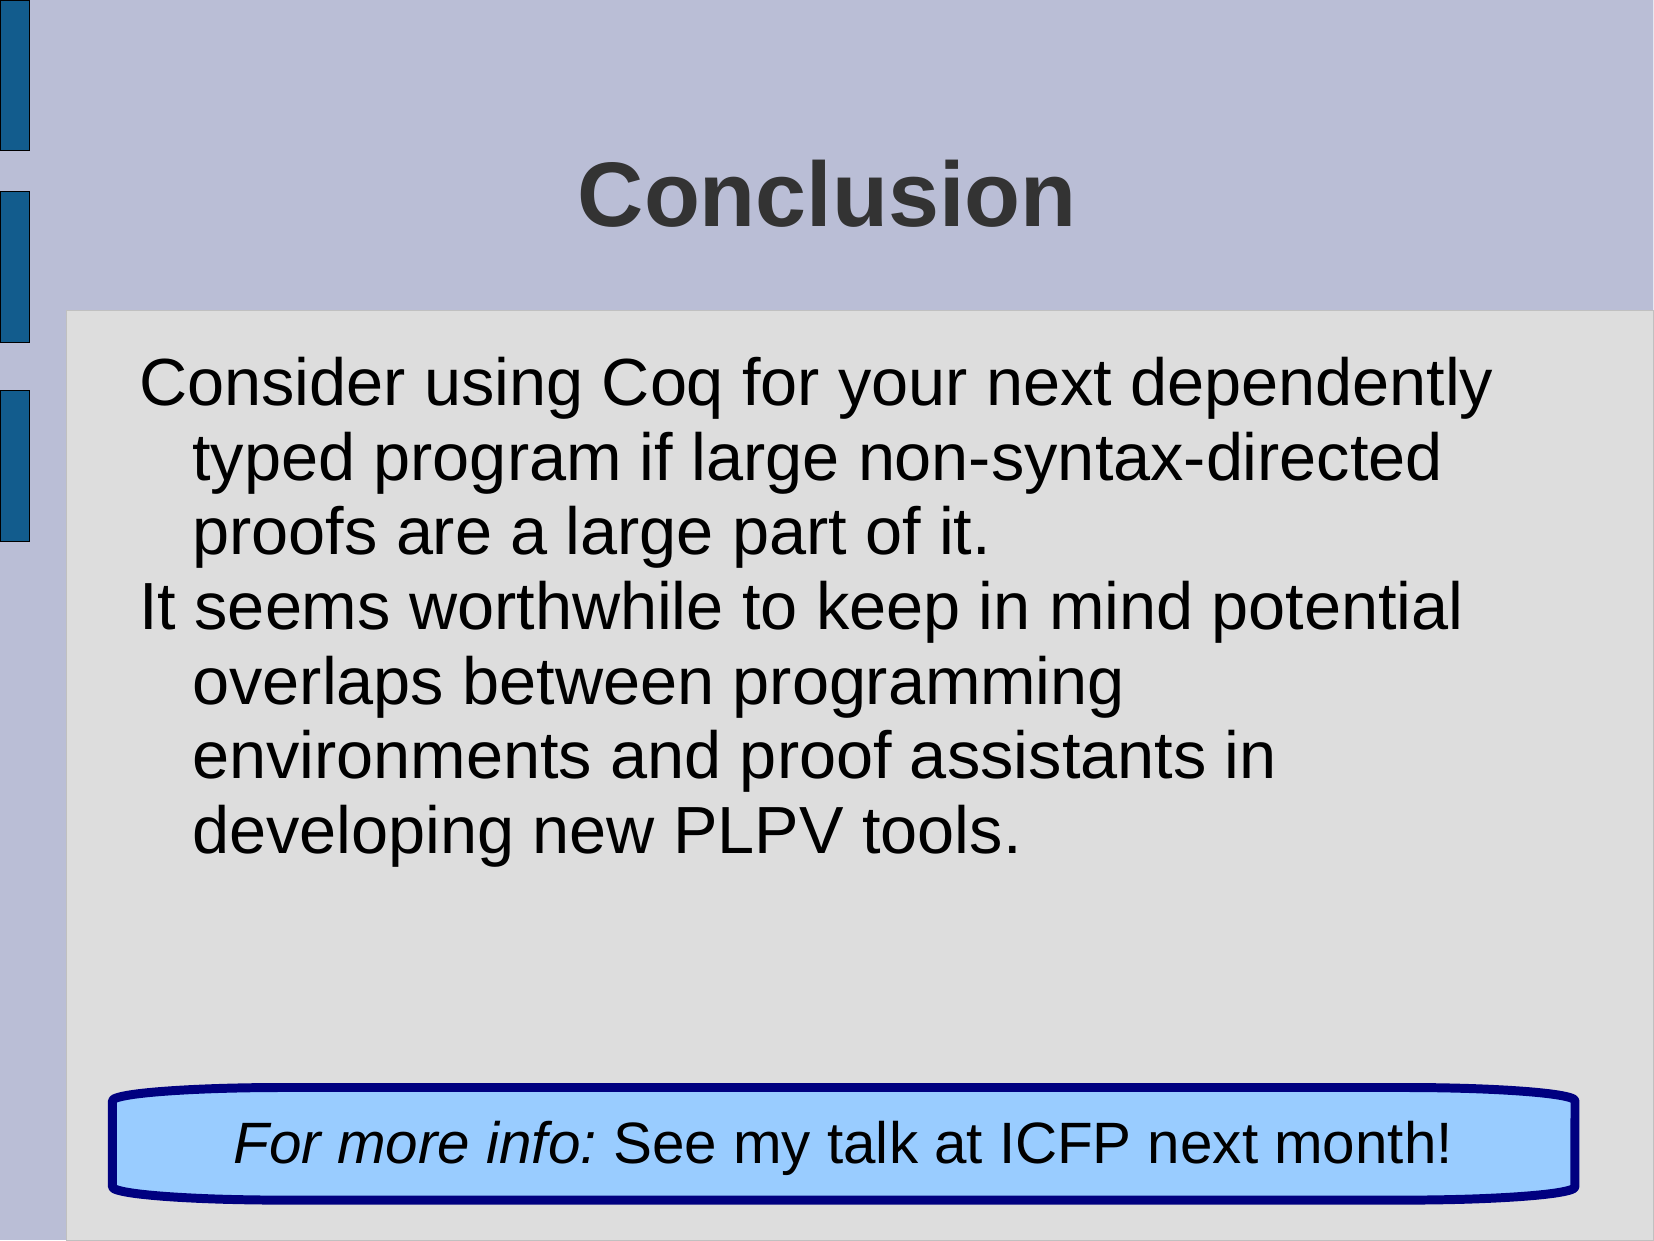

# Conclusion
Consider using Coq for your next dependently typed program if large non-syntax-directed proofs are a large part of it.
It seems worthwhile to keep in mind potential overlaps between programming environments and proof assistants in developing new PLPV tools.
For more info: See my talk at ICFP next month!